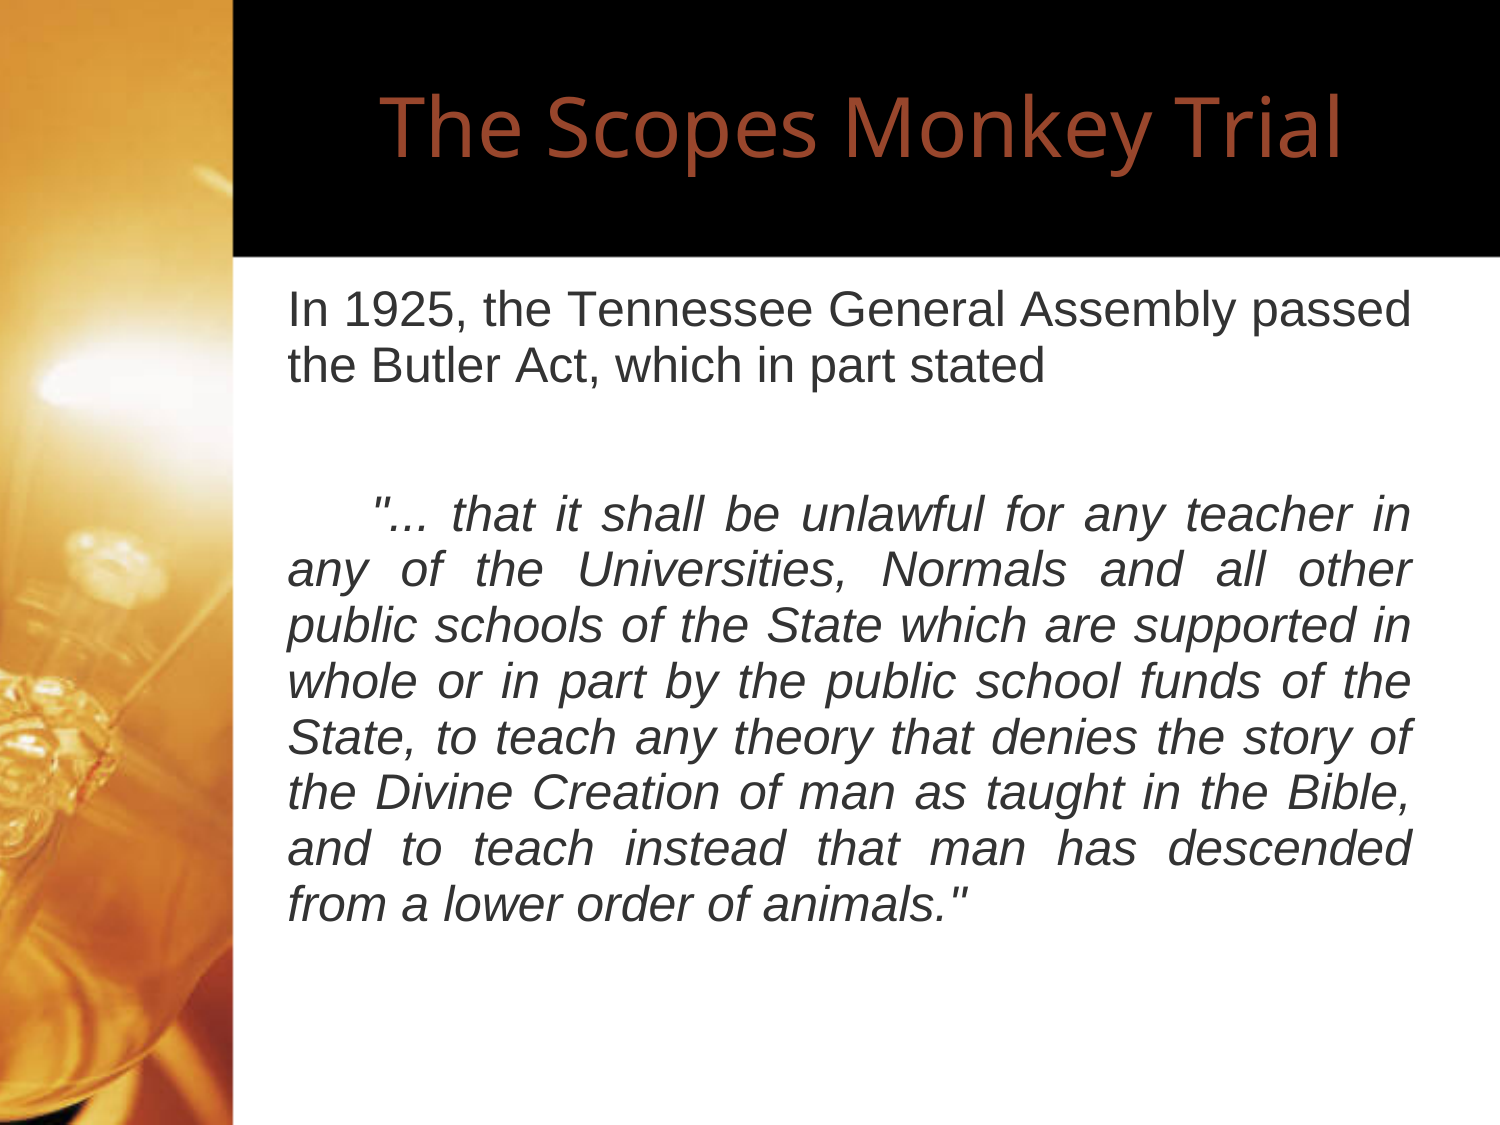

# The Scopes Monkey Trial
In 1925, the Tennessee General Assembly passed the Butler Act, which in part stated
 "... that it shall be unlawful for any teacher in any of the Universities, Normals and all other public schools of the State which are supported in whole or in part by the public school funds of the State, to teach any theory that denies the story of the Divine Creation of man as taught in the Bible, and to teach instead that man has descended from a lower order of animals."